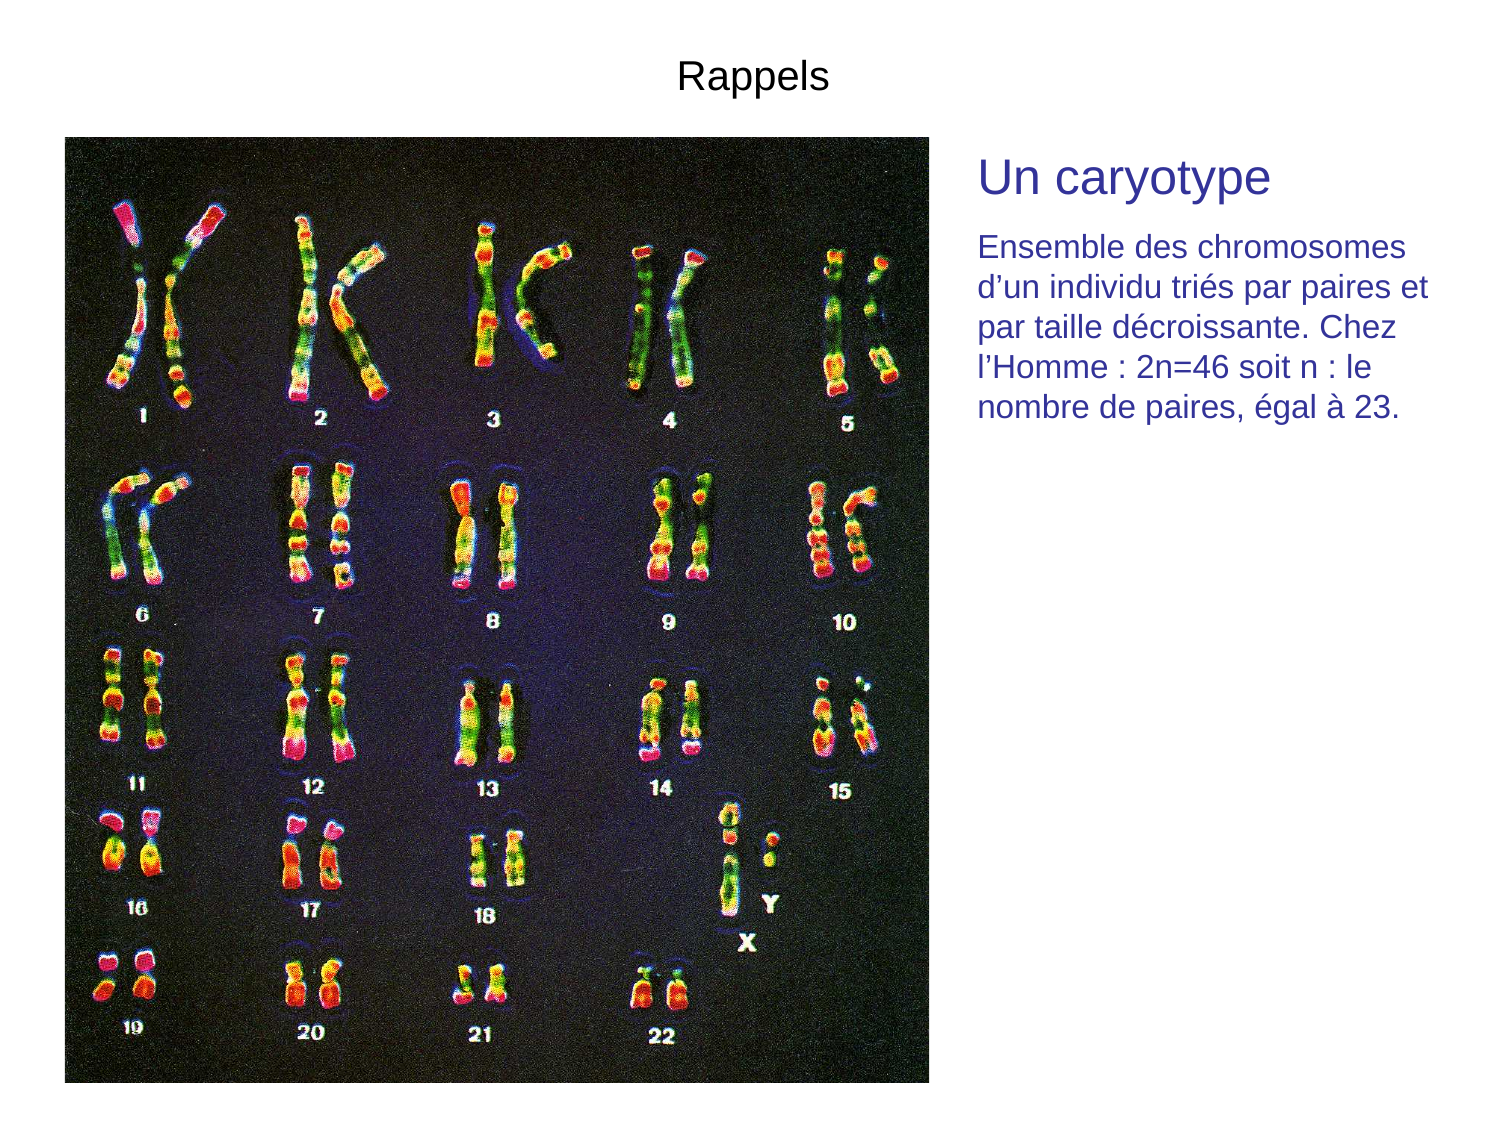

Rappels
Un caryotype
Ensemble des chromosomes d’un individu triés par paires et par taille décroissante. Chez l’Homme : 2n=46 soit n : le nombre de paires, égal à 23.